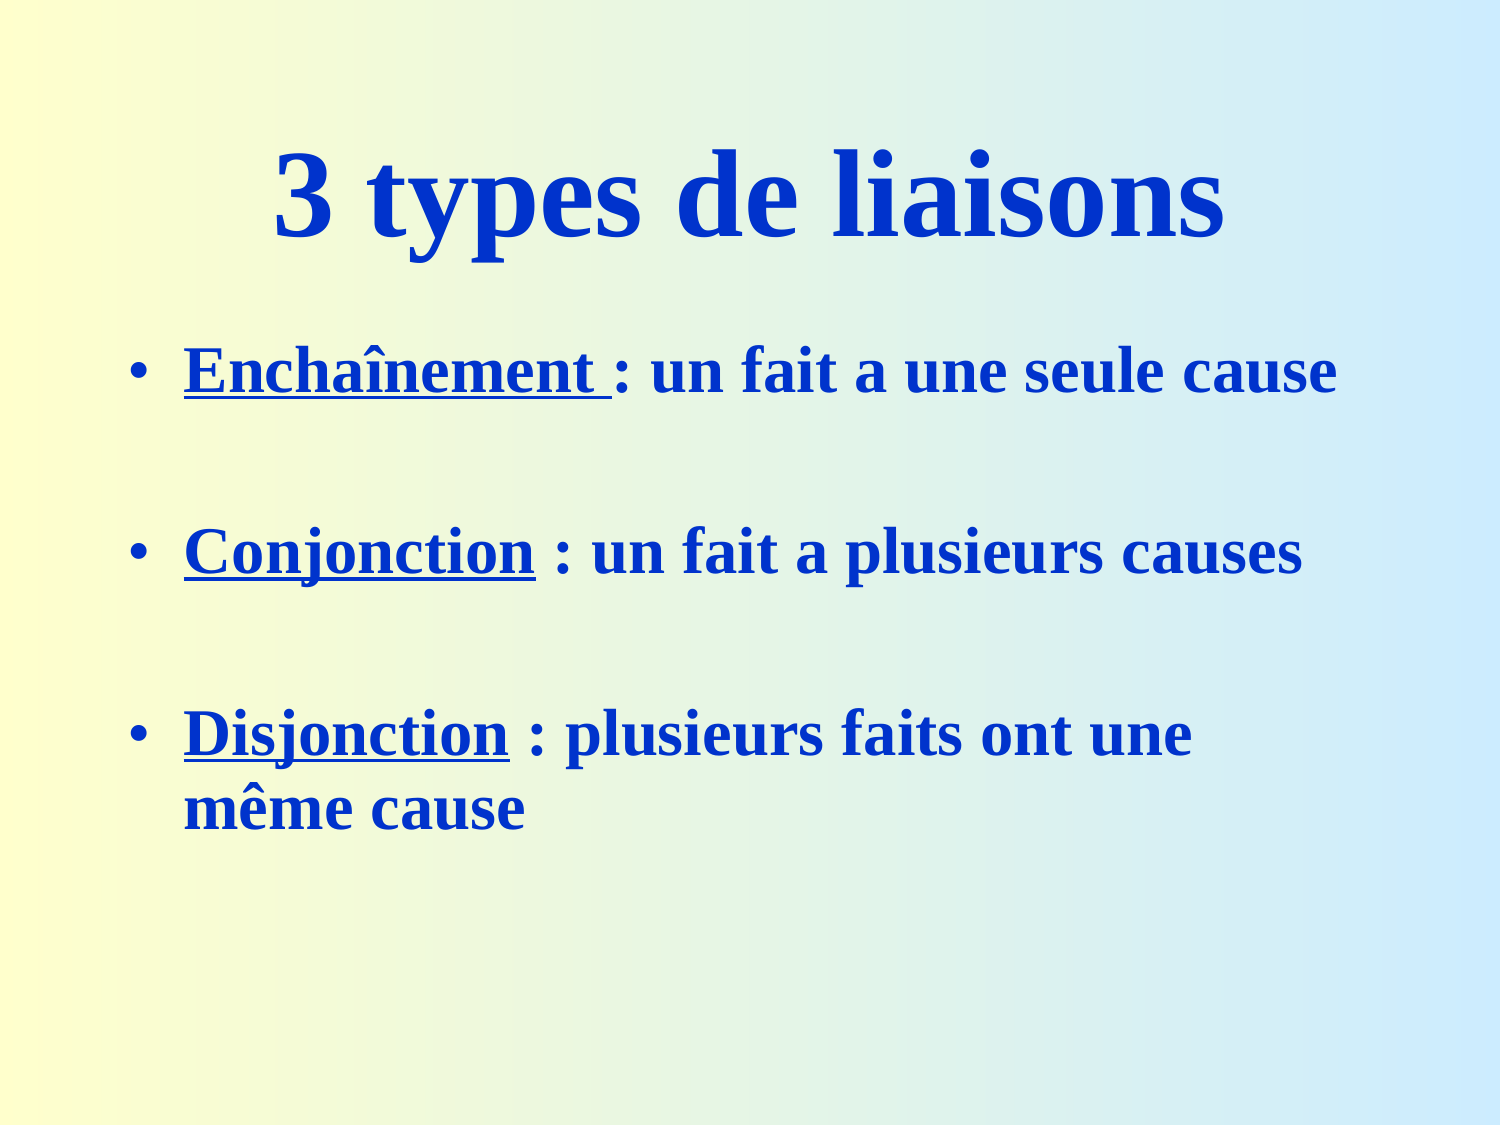

# 3 types de liaisons
Enchaînement : un fait a une seule cause
Conjonction : un fait a plusieurs causes
Disjonction : plusieurs faits ont une même cause